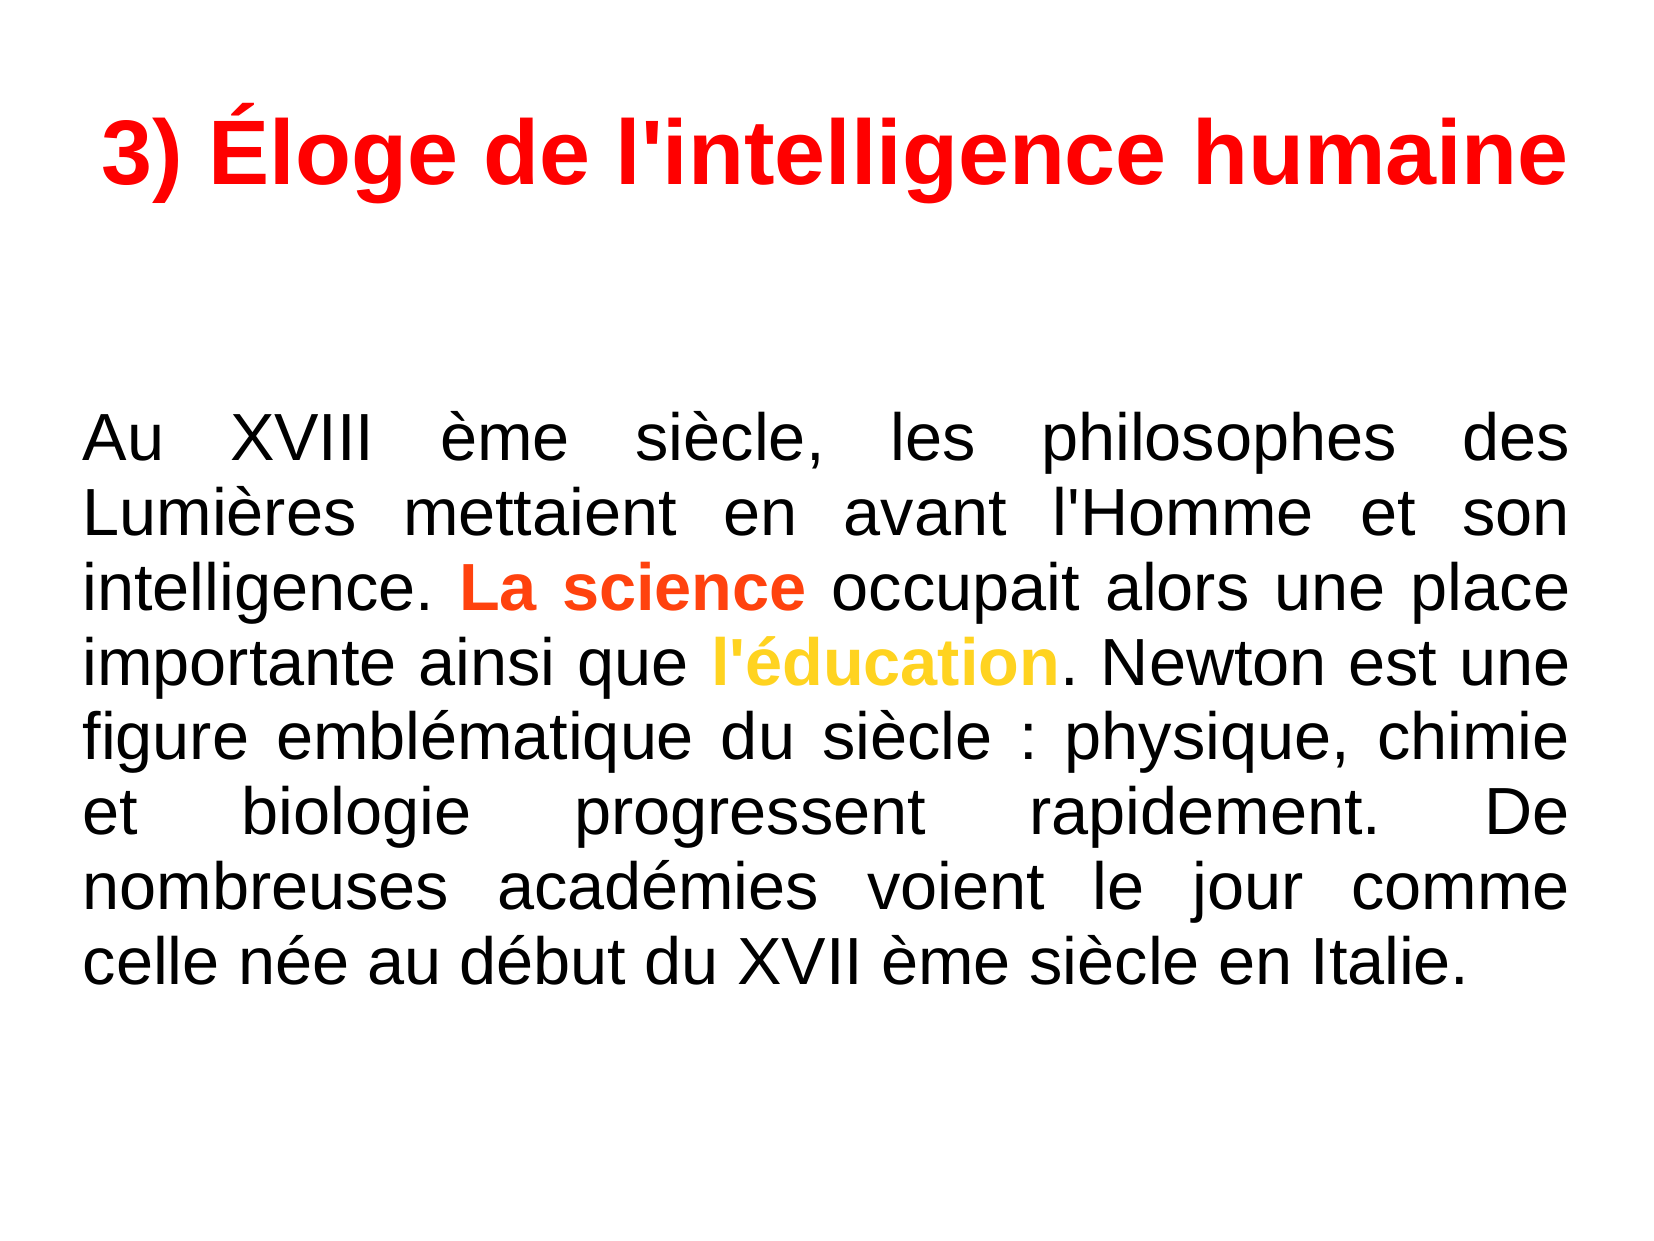

# 3) Éloge de l'intelligence humaine
Au XVIII ème siècle, les philosophes des Lumières mettaient en avant l'Homme et son intelligence. La science occupait alors une place importante ainsi que l'éducation. Newton est une figure emblématique du siècle : physique, chimie et biologie progressent rapidement. De nombreuses académies voient le jour comme celle née au début du XVII ème siècle en Italie.